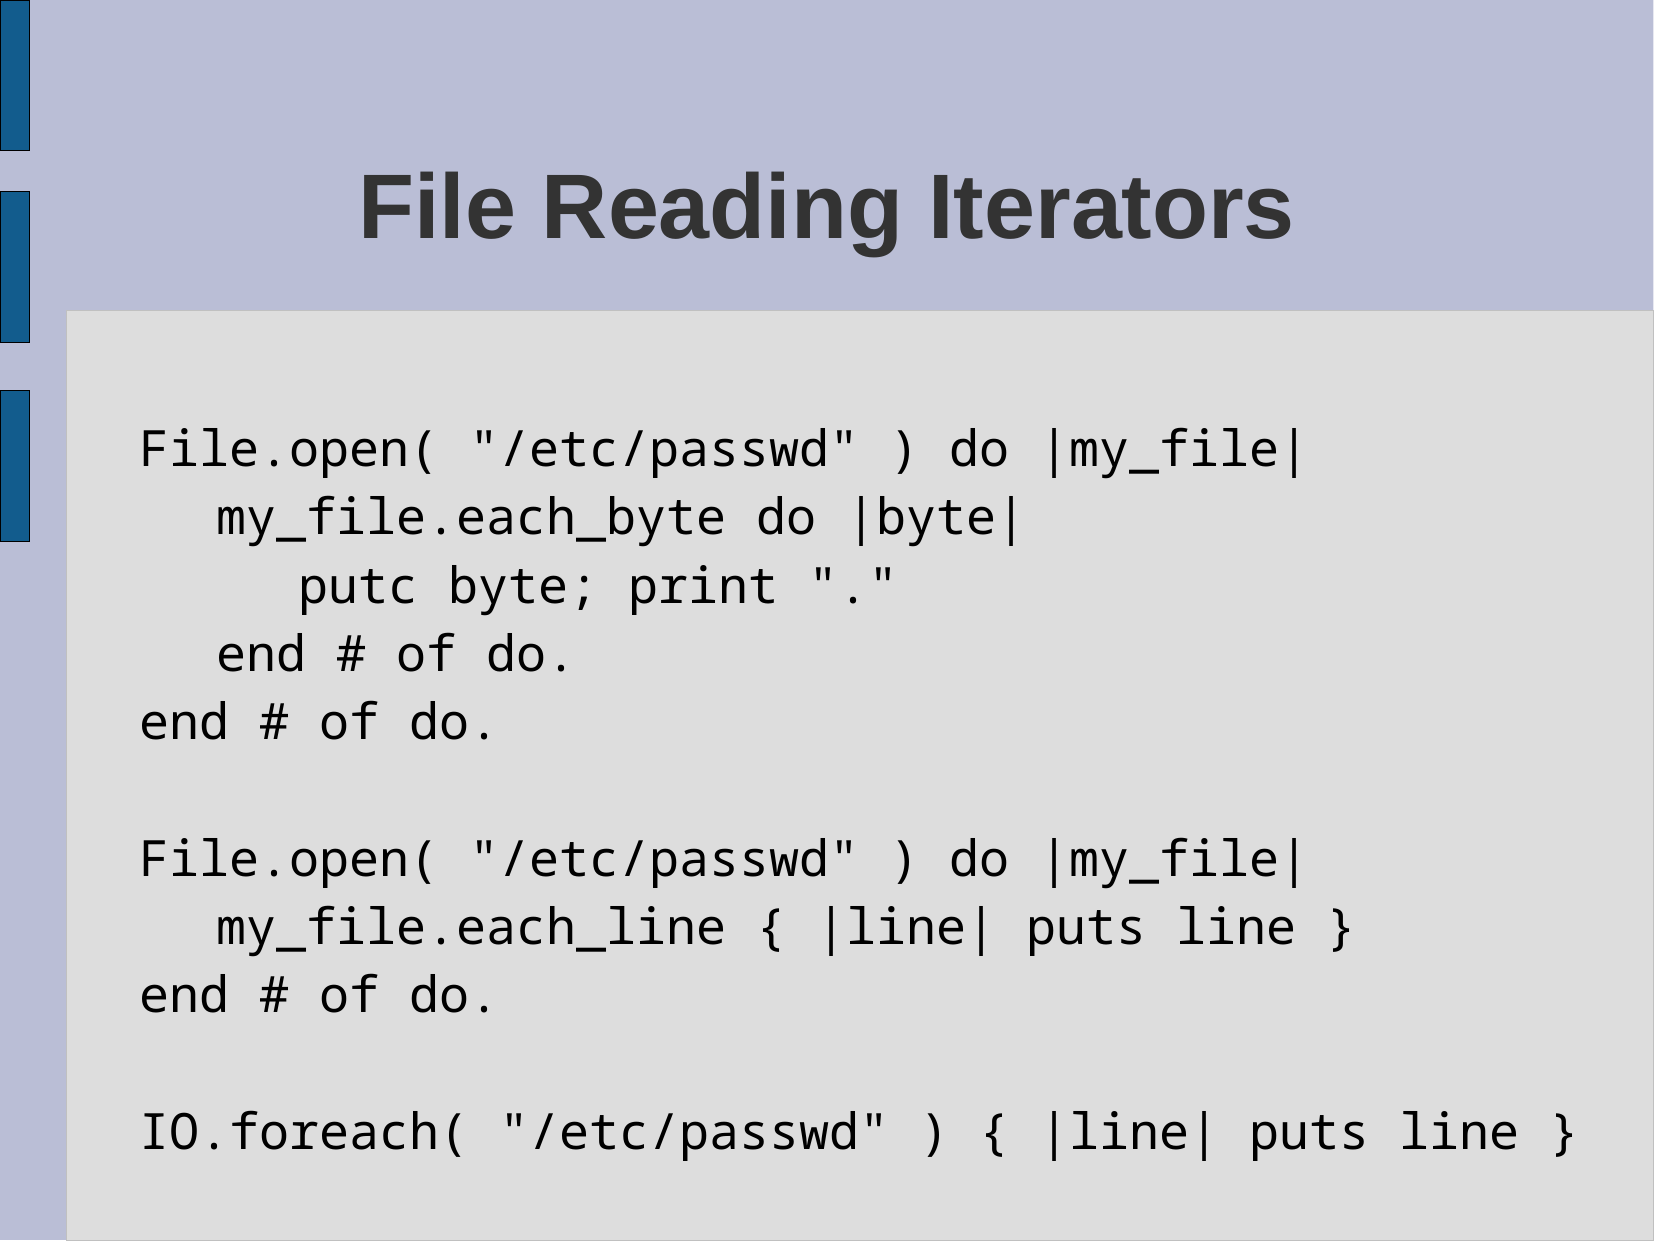

#
File Reading Iterators
File.open( "/etc/passwd" ) do |my_file|
my_file.each_byte do |byte|
putc byte; print "."
end # of do.
end # of do.
File.open( "/etc/passwd" ) do |my_file|
my_file.each_line { |line| puts line }
end # of do.
IO.foreach( "/etc/passwd" ) { |line| puts line }